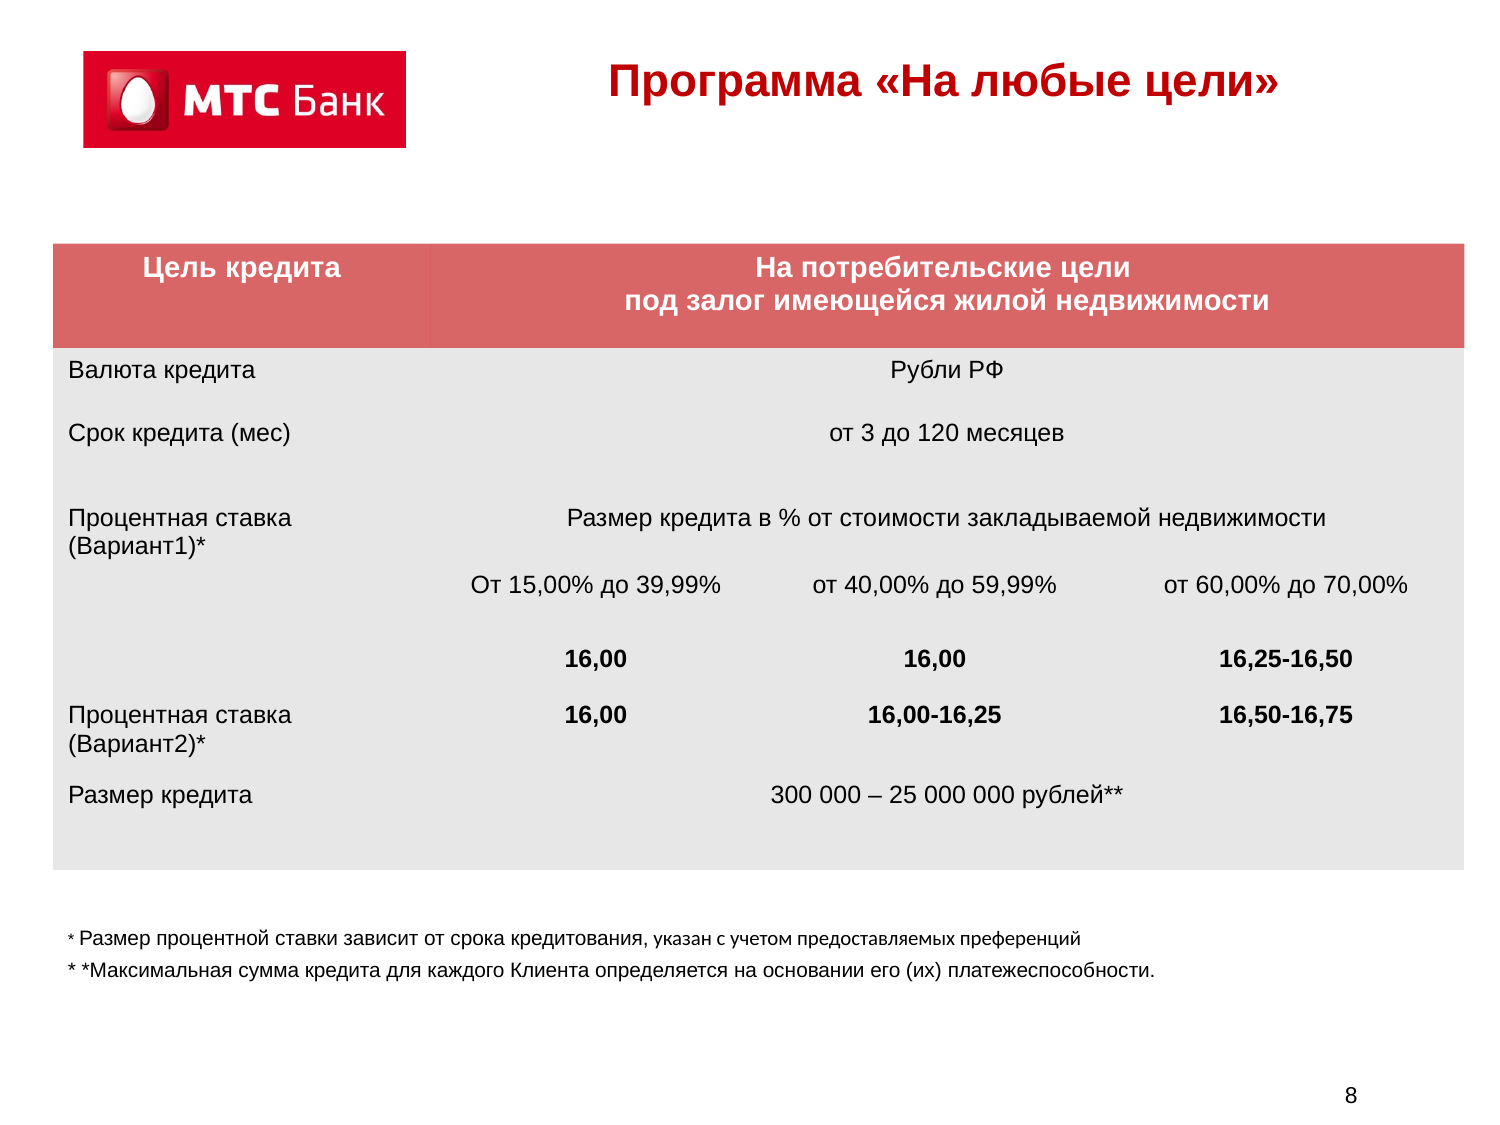

# Программа «На любые цели»
| Цель кредита | На потребительские цели под залог имеющейся жилой недвижимости | | |
| --- | --- | --- | --- |
| Валюта кредита | Рубли РФ | | |
| Срок кредита (мес) | от 3 до 120 месяцев | | |
| Процентная ставка (Вариант1)\* | Размер кредита в % от стоимости закладываемой недвижимости | | |
| | От 15,00% до 39,99% | от 40,00% до 59,99% | от 60,00% до 70,00% |
| | 16,00 | 16,00 | 16,25-16,50 |
| Процентная ставка (Вариант2)\* | 16,00 | 16,00-16,25 | 16,50-16,75 |
| Размер кредита | 300 000 – 25 000 000 рублей\*\* | | |
* Размер процентной ставки зависит от срока кредитования, указан с учетом предоставляемых преференций
* *Максимальная сумма кредита для каждого Клиента определяется на основании его (их) платежеспособности.